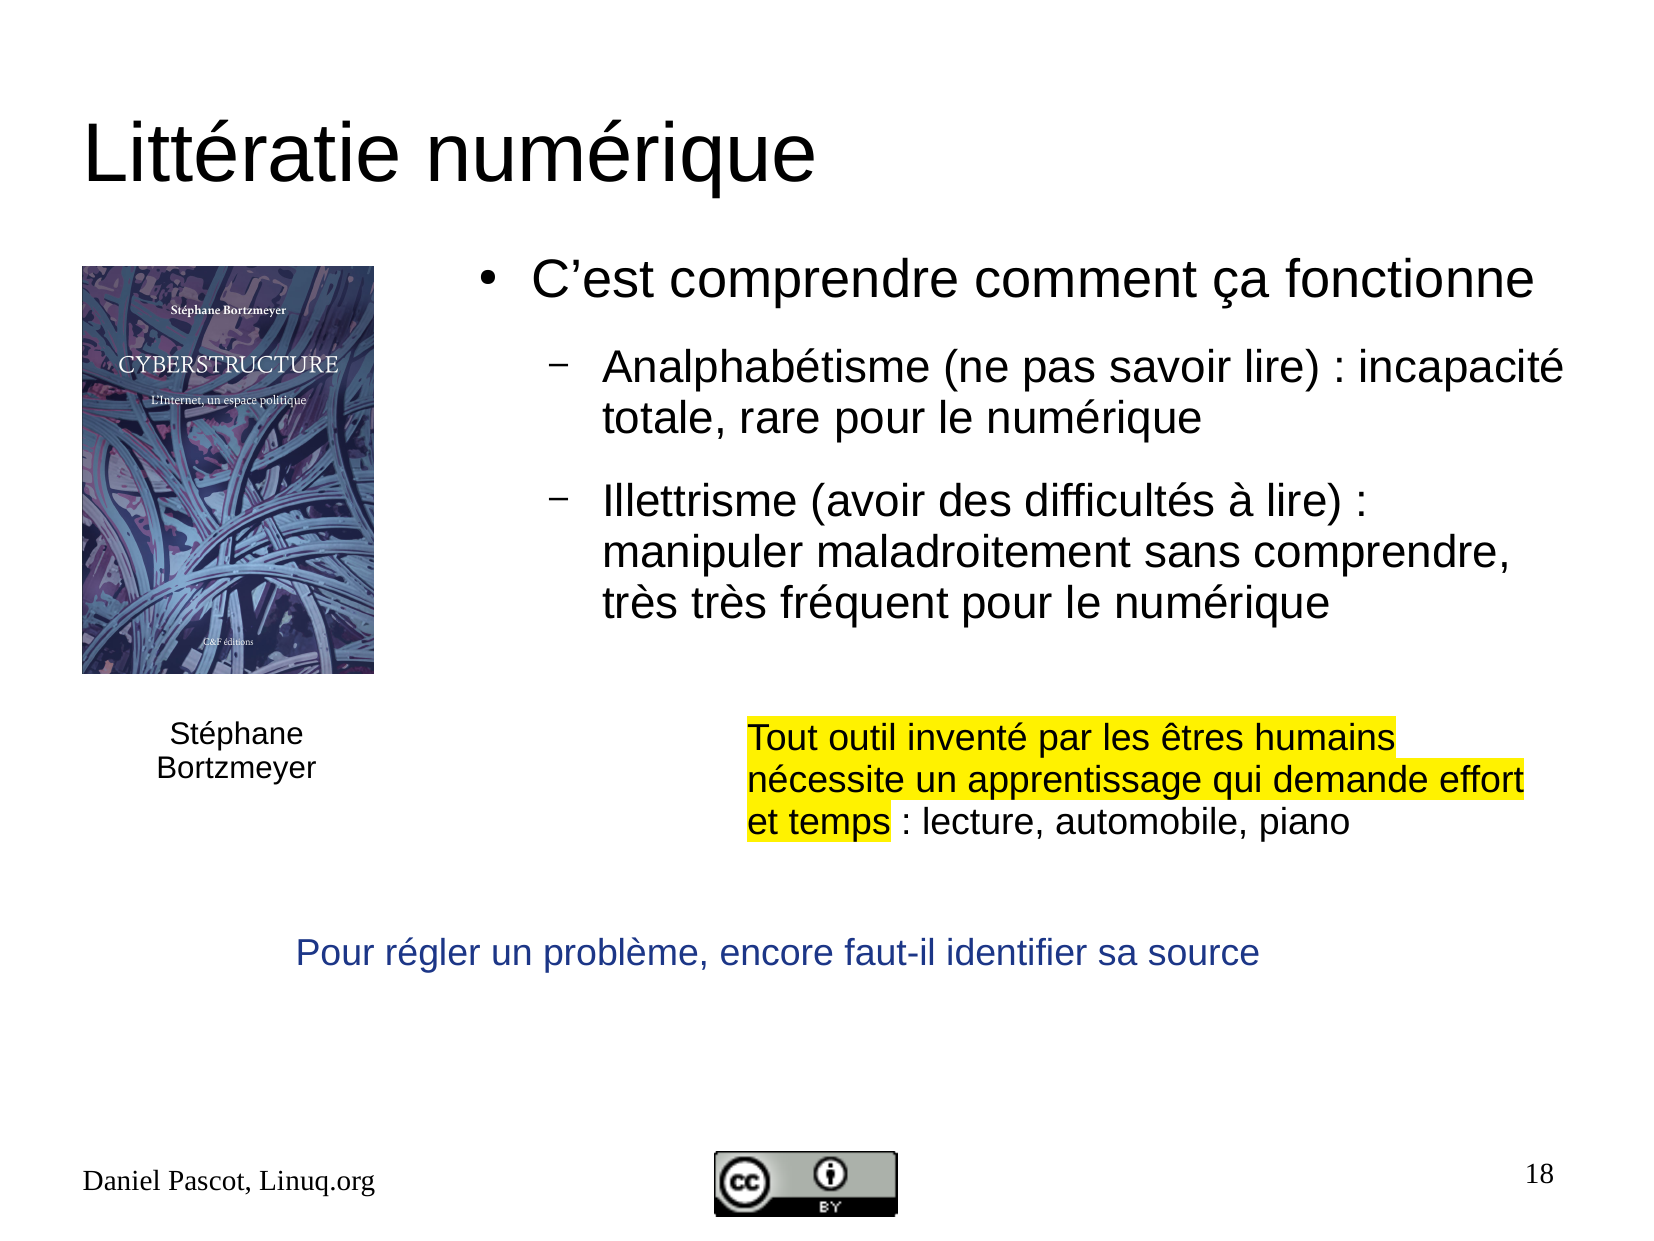

# Littératie numérique
C’est comprendre comment ça fonctionne
Analphabétisme (ne pas savoir lire) : incapacité totale, rare pour le numérique
Illettrisme (avoir des difficultés à lire) : manipuler maladroitement sans comprendre, très très fréquent pour le numérique
Stéphane Bortzmeyer
Tout outil inventé par les êtres humains nécessite un apprentissage qui demande effort et temps : lecture, automobile, piano
Pour régler un problème, encore faut-il identifier sa source
18
15-08- 2018